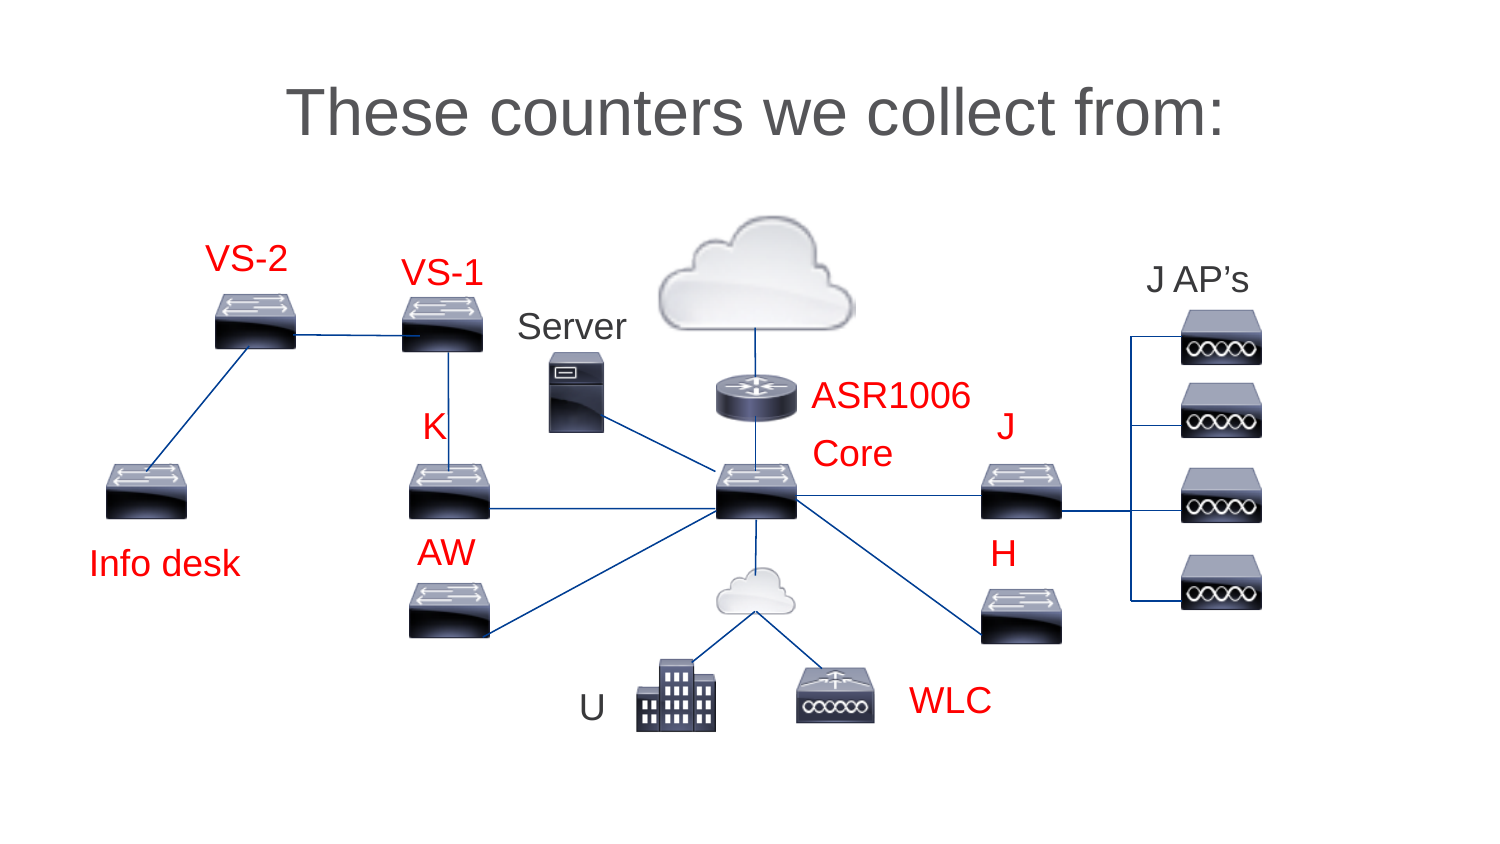

# These counters we collect from:
VS-2
VS-1
J AP’s
Server
ASR1006
K
J
Core
AW
H
Info desk
WLC
U